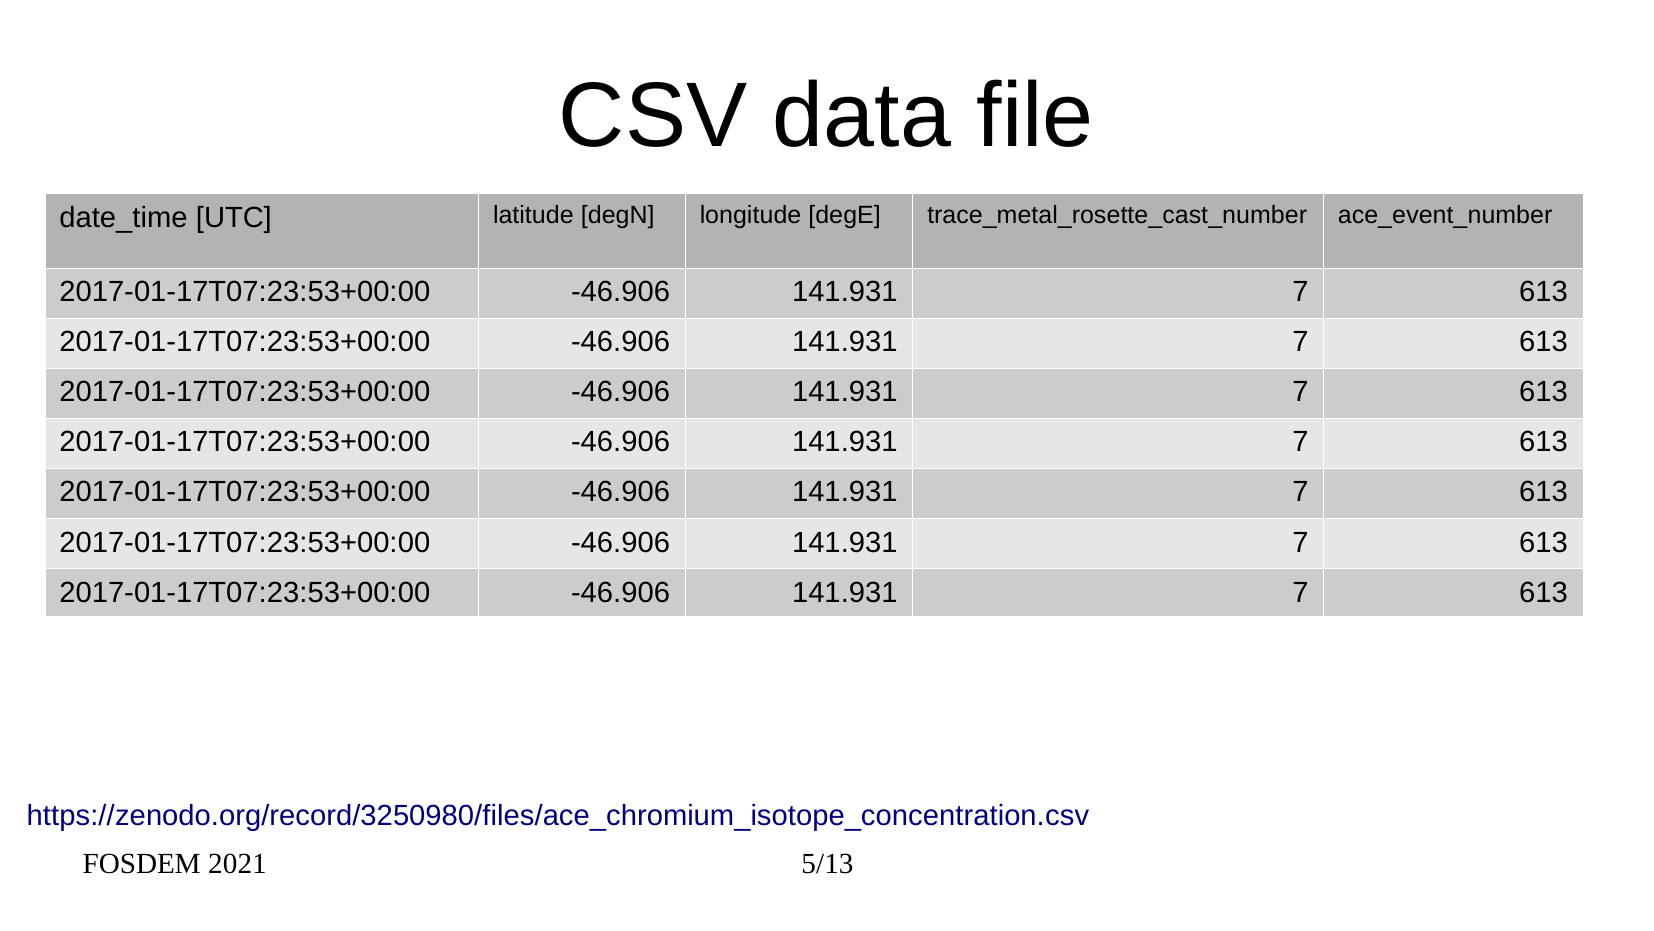

# CSV data file
| date\_time [UTC] | latitude [degN] | longitude [degE] | trace\_metal\_rosette\_cast\_number | ace\_event\_number |
| --- | --- | --- | --- | --- |
| 2017-01-17T07:23:53+00:00 | -46.906 | 141.931 | 7 | 613 |
| 2017-01-17T07:23:53+00:00 | -46.906 | 141.931 | 7 | 613 |
| 2017-01-17T07:23:53+00:00 | -46.906 | 141.931 | 7 | 613 |
| 2017-01-17T07:23:53+00:00 | -46.906 | 141.931 | 7 | 613 |
| 2017-01-17T07:23:53+00:00 | -46.906 | 141.931 | 7 | 613 |
| 2017-01-17T07:23:53+00:00 | -46.906 | 141.931 | 7 | 613 |
| 2017-01-17T07:23:53+00:00 | -46.906 | 141.931 | 7 | 613 |
https://zenodo.org/record/3250980/files/ace_chromium_isotope_concentration.csv